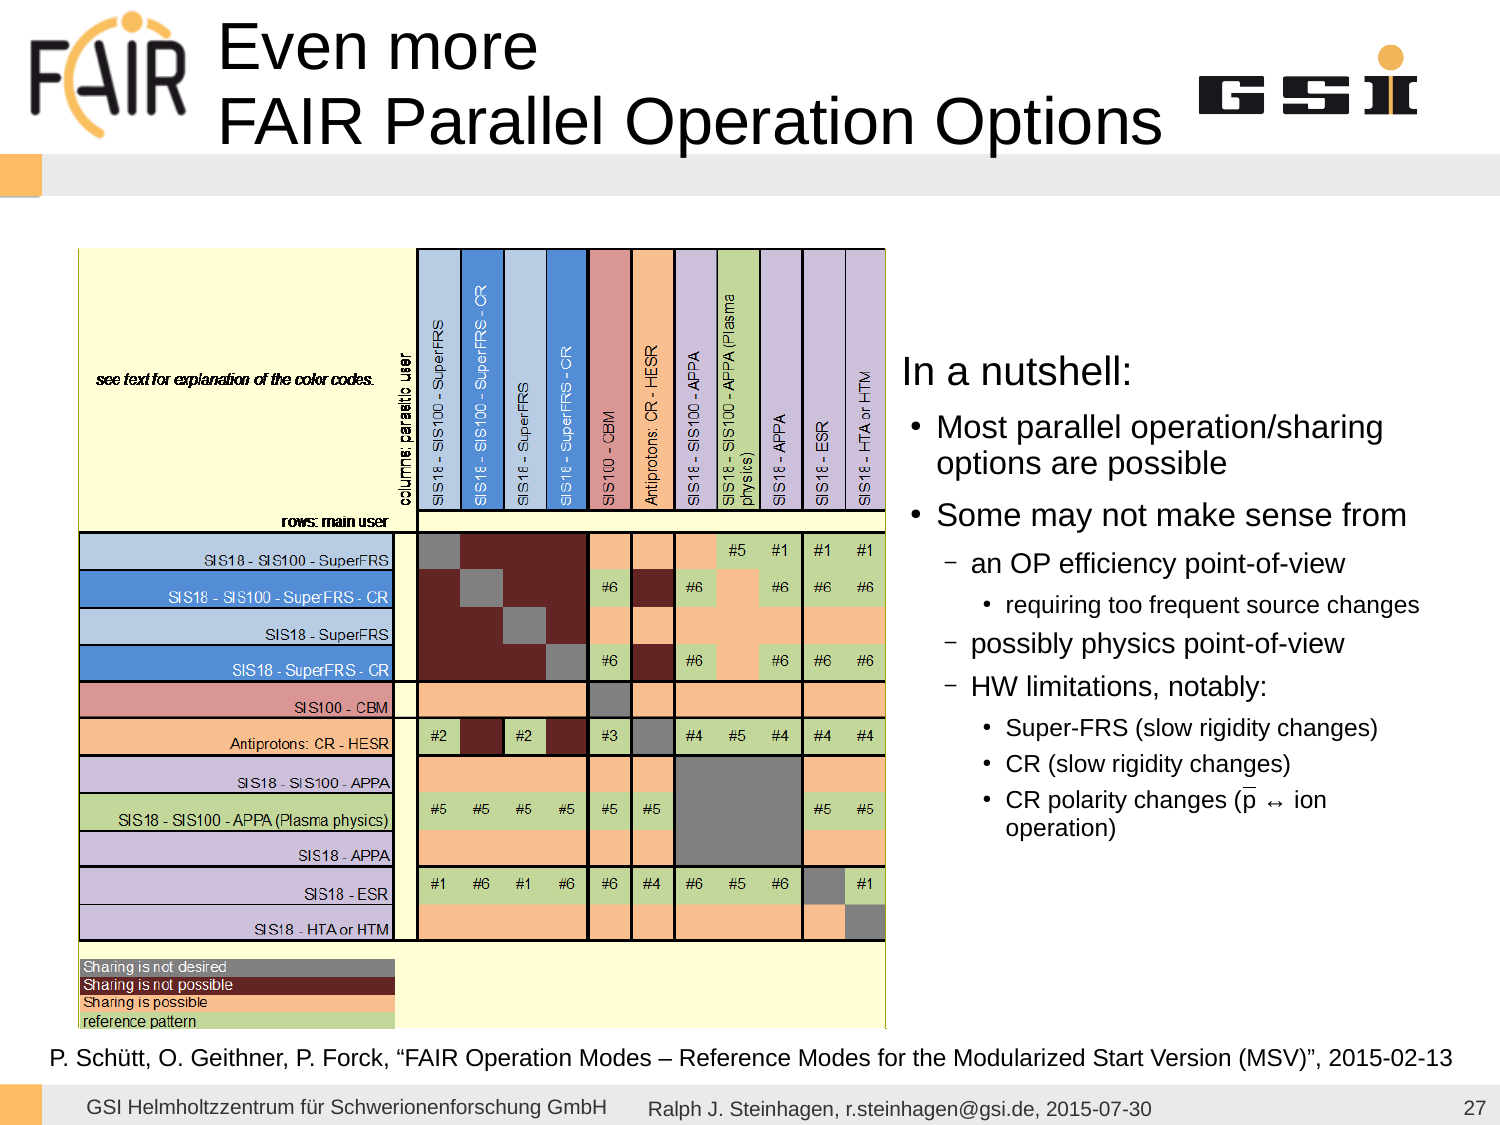

# Even more FAIR Parallel Operation Options
In a nutshell:
Most parallel operation/sharing options are possible
Some may not make sense from
an OP efficiency point-of-view
requiring too frequent source changes
possibly physics point-of-view
HW limitations, notably:
Super-FRS (slow rigidity changes)
CR (slow rigidity changes)
CR polarity changes (p ↔ ion operation)
P. Schütt, O. Geithner, P. Forck, “FAIR Operation Modes – Reference Modes for the Modularized Start Version (MSV)”, 2015-02-13